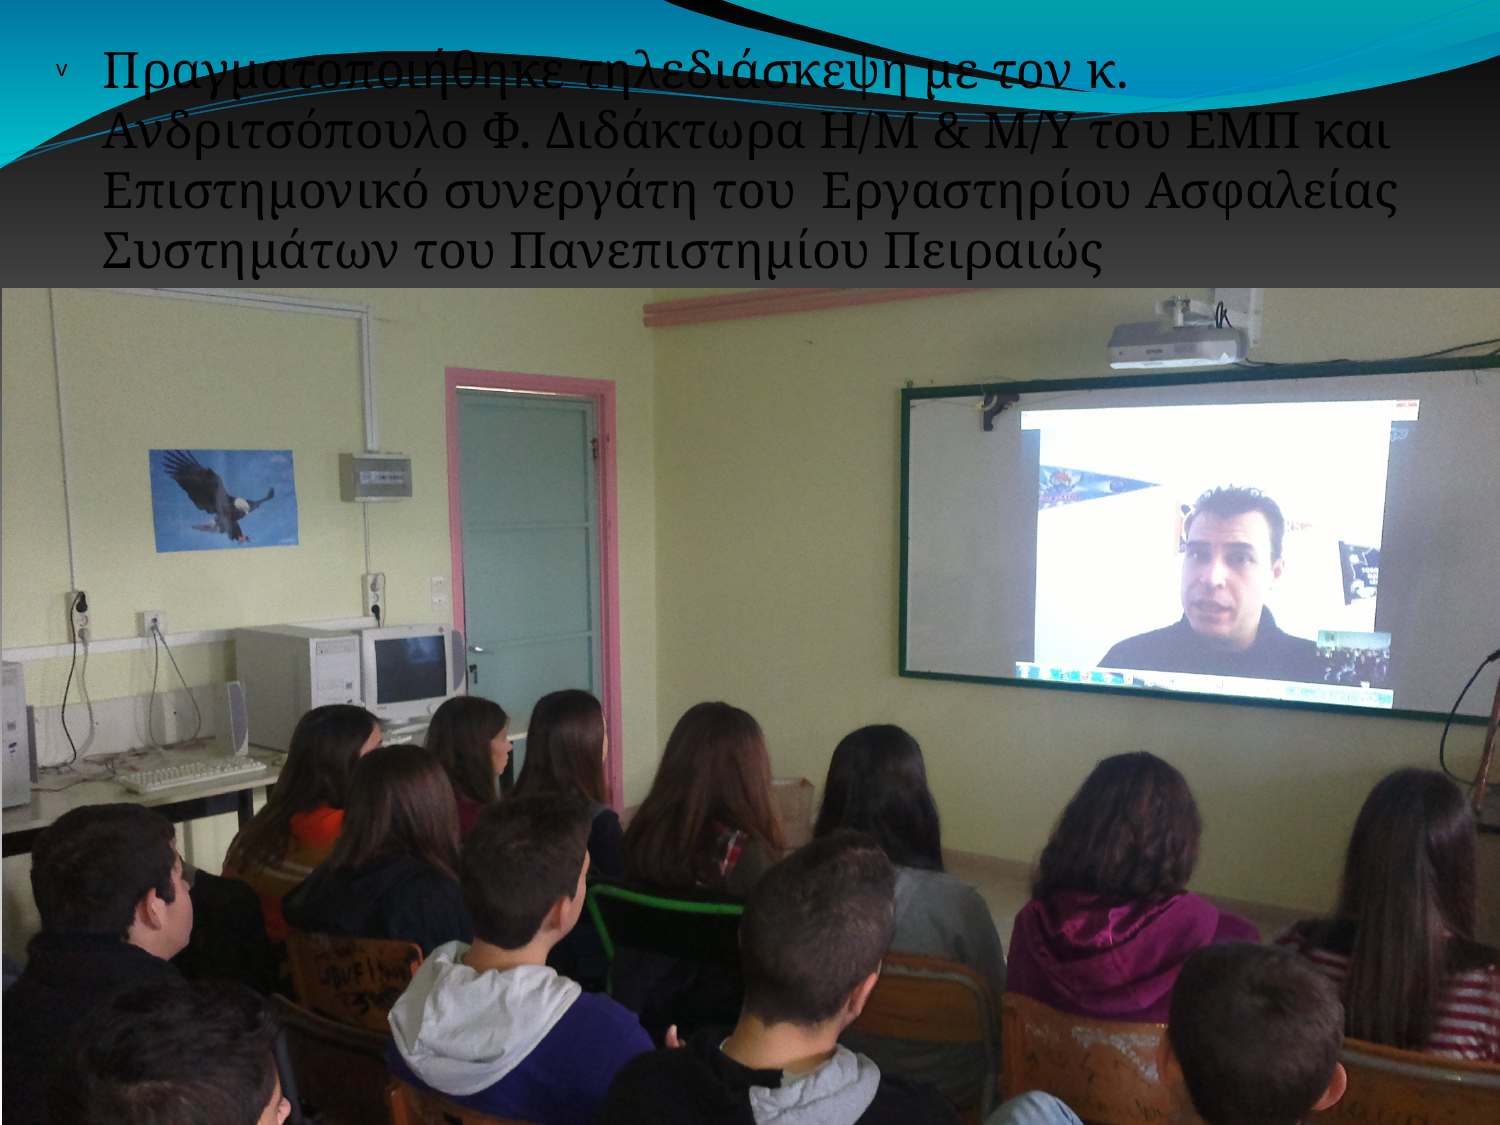

Πραγματοποιήθηκε τηλεδιάσκεψη με τον κ. Ανδριτσόπουλο Φ. Διδάκτωρα Η/Μ & Μ/Υ του ΕΜΠ και Επιστημονικό συνεργάτη του Εργαστηρίου Ασφαλείας Συστημάτων του Πανεπιστημίου Πειραιώς